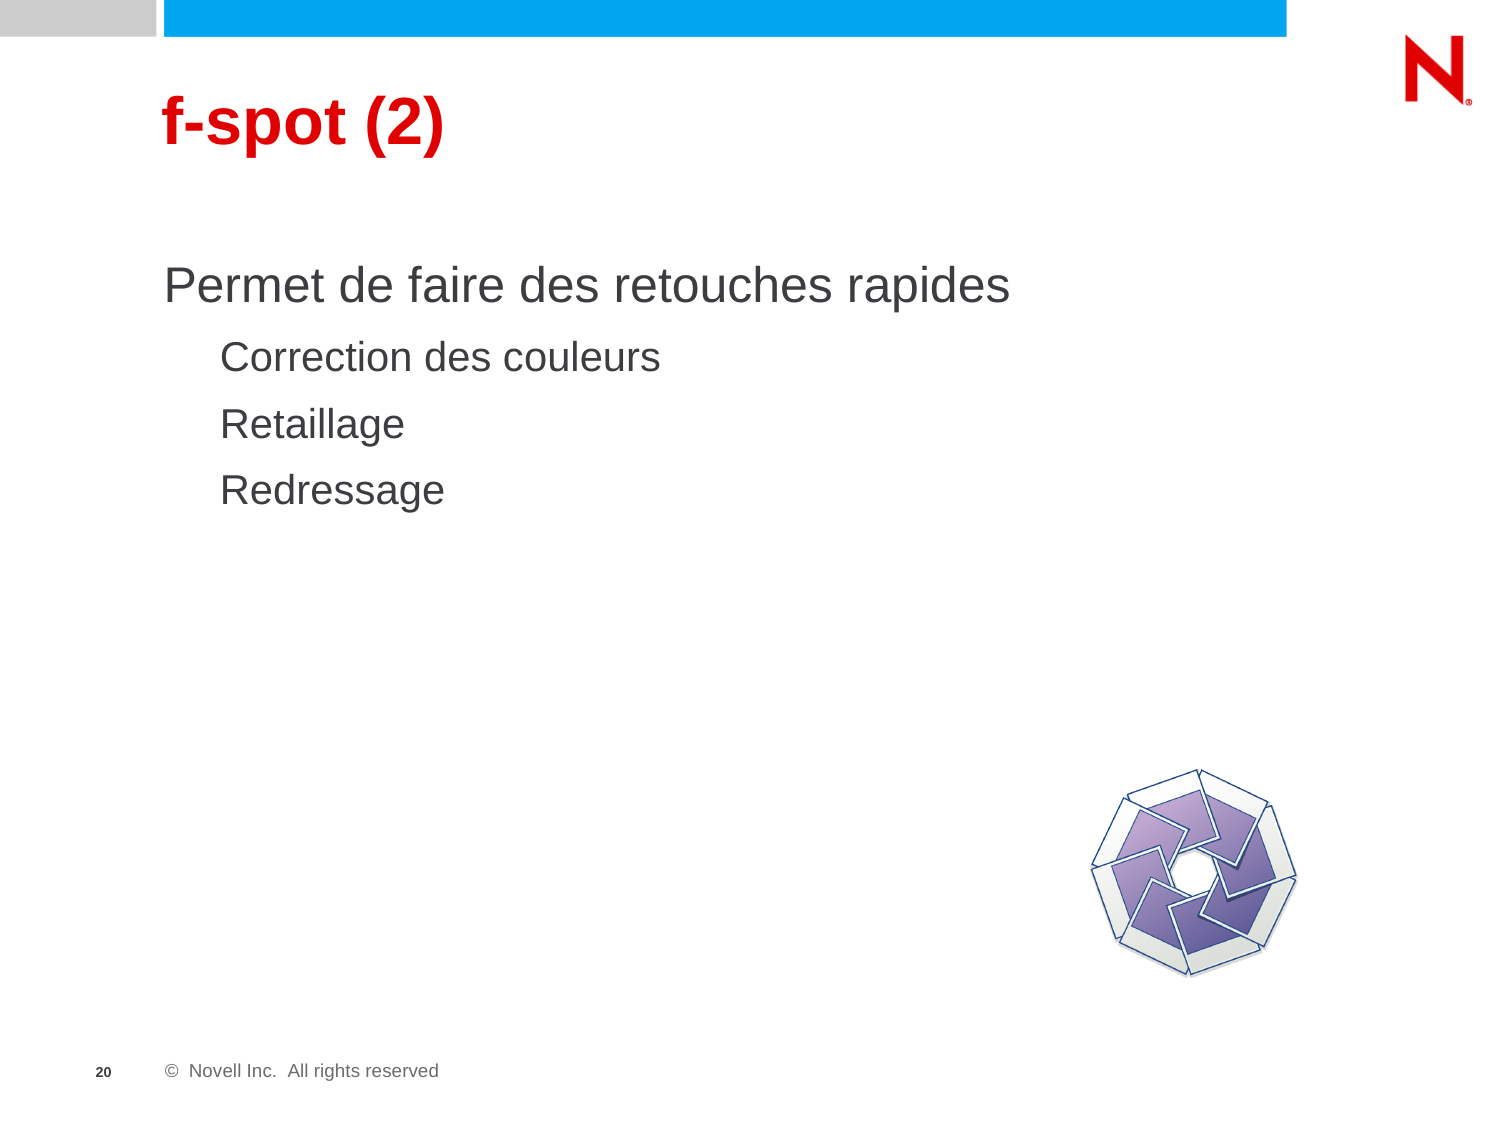

# f-spot (2)
Permet de faire des retouches rapides
Correction des couleurs
Retaillage
Redressage